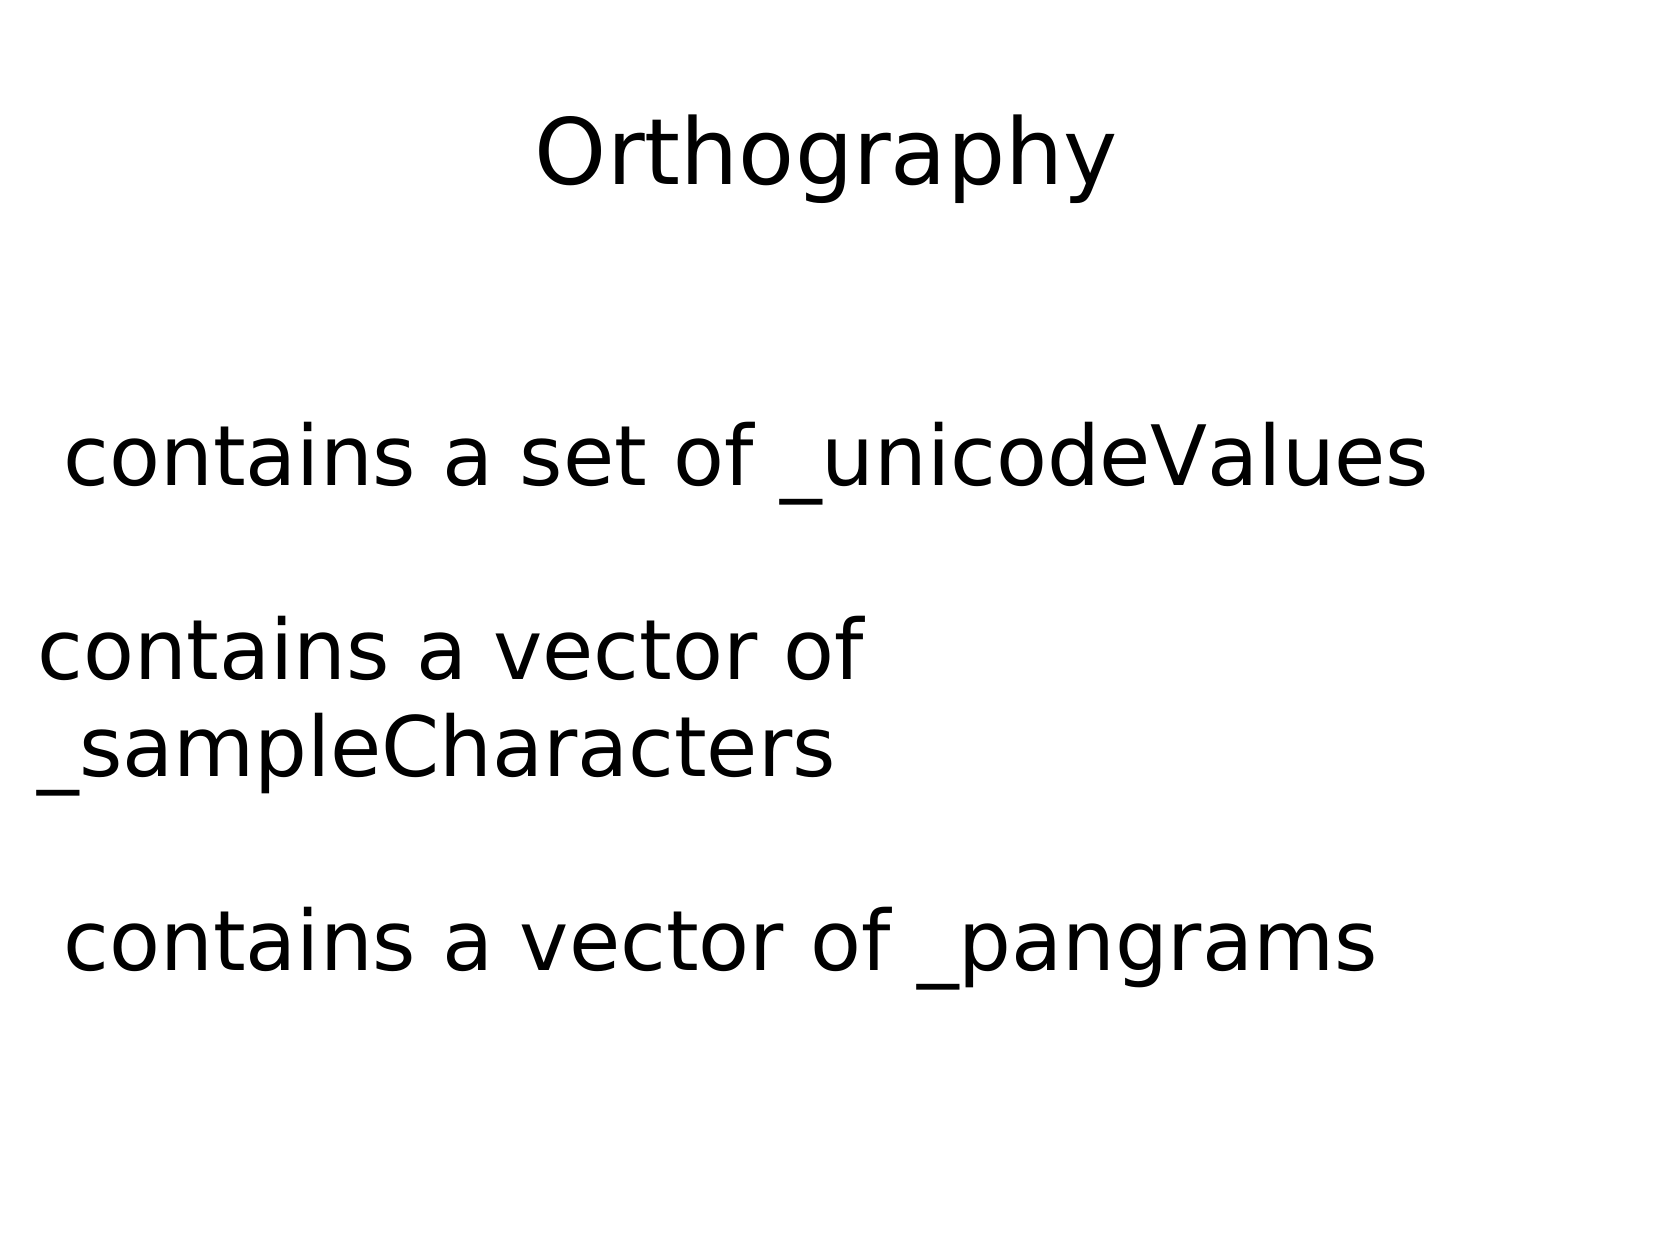

# Orthography
 contains a set of _unicodeValues
contains a vector of _sampleCharacters
 contains a vector of _pangrams